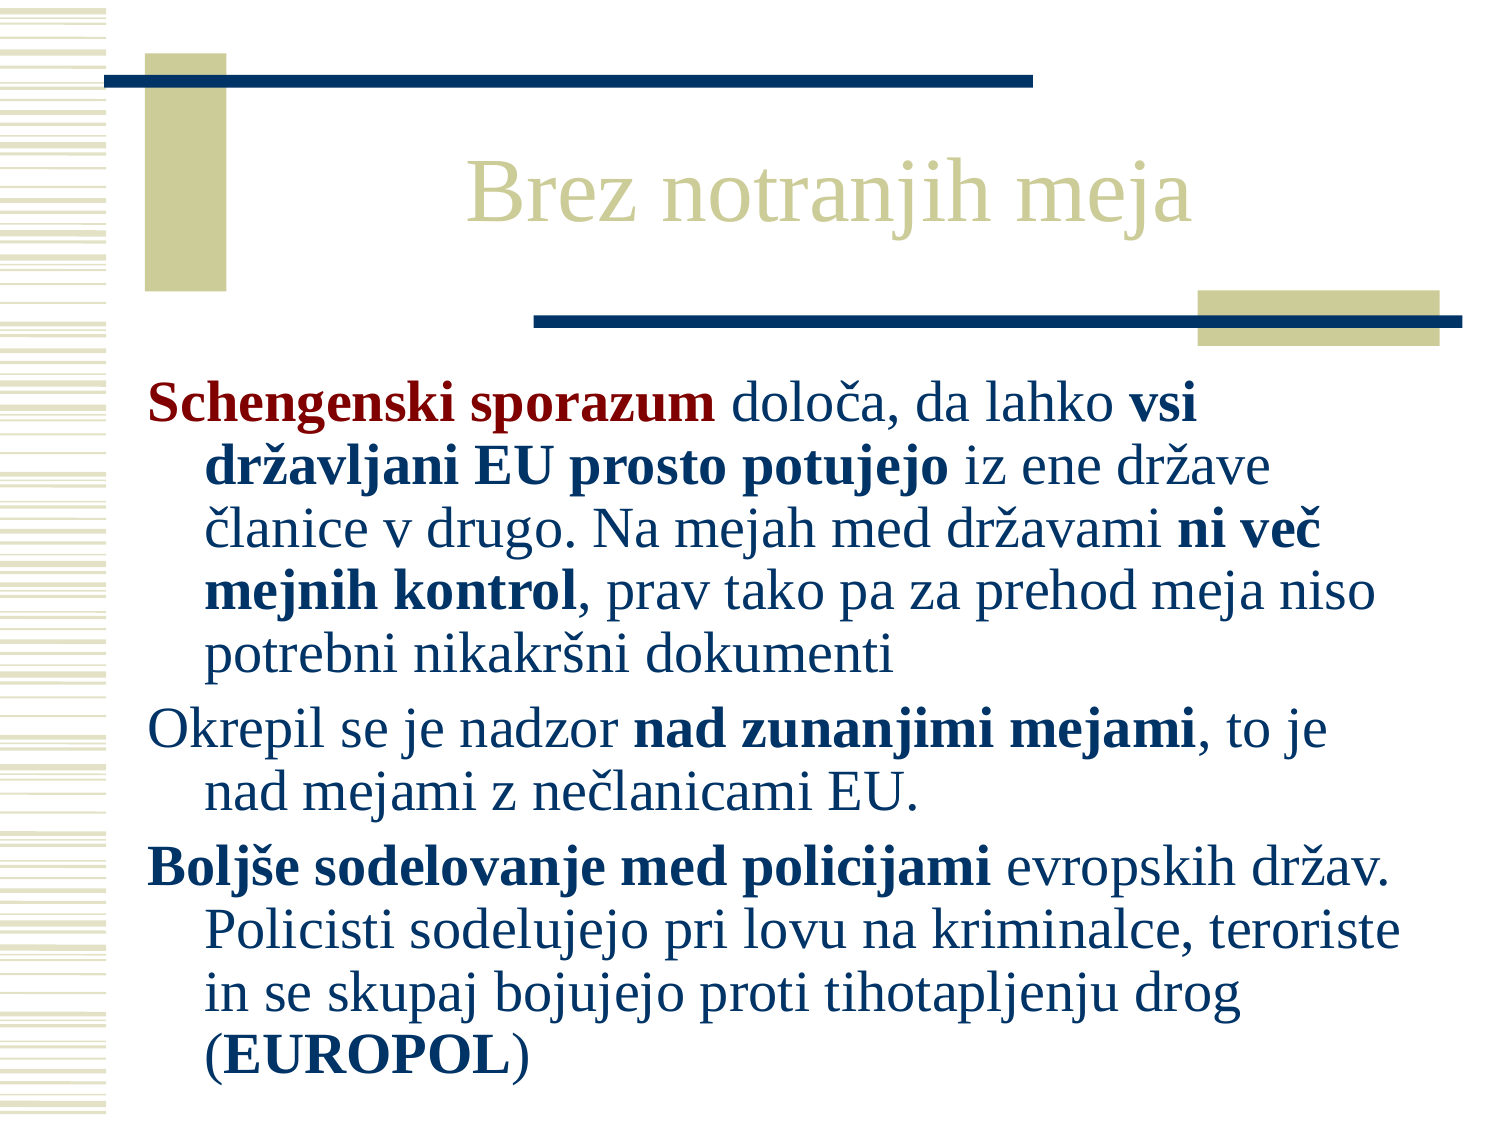

# Brez notranjih meja
Schengenski sporazum določa, da lahko vsi državljani EU prosto potujejo iz ene države članice v drugo. Na mejah med državami ni več mejnih kontrol, prav tako pa za prehod meja niso potrebni nikakršni dokumenti
Okrepil se je nadzor nad zunanjimi mejami, to je nad mejami z nečlanicami EU.
Boljše sodelovanje med policijami evropskih držav. Policisti sodelujejo pri lovu na kriminalce, teroriste in se skupaj bojujejo proti tihotapljenju drog (EUROPOL)